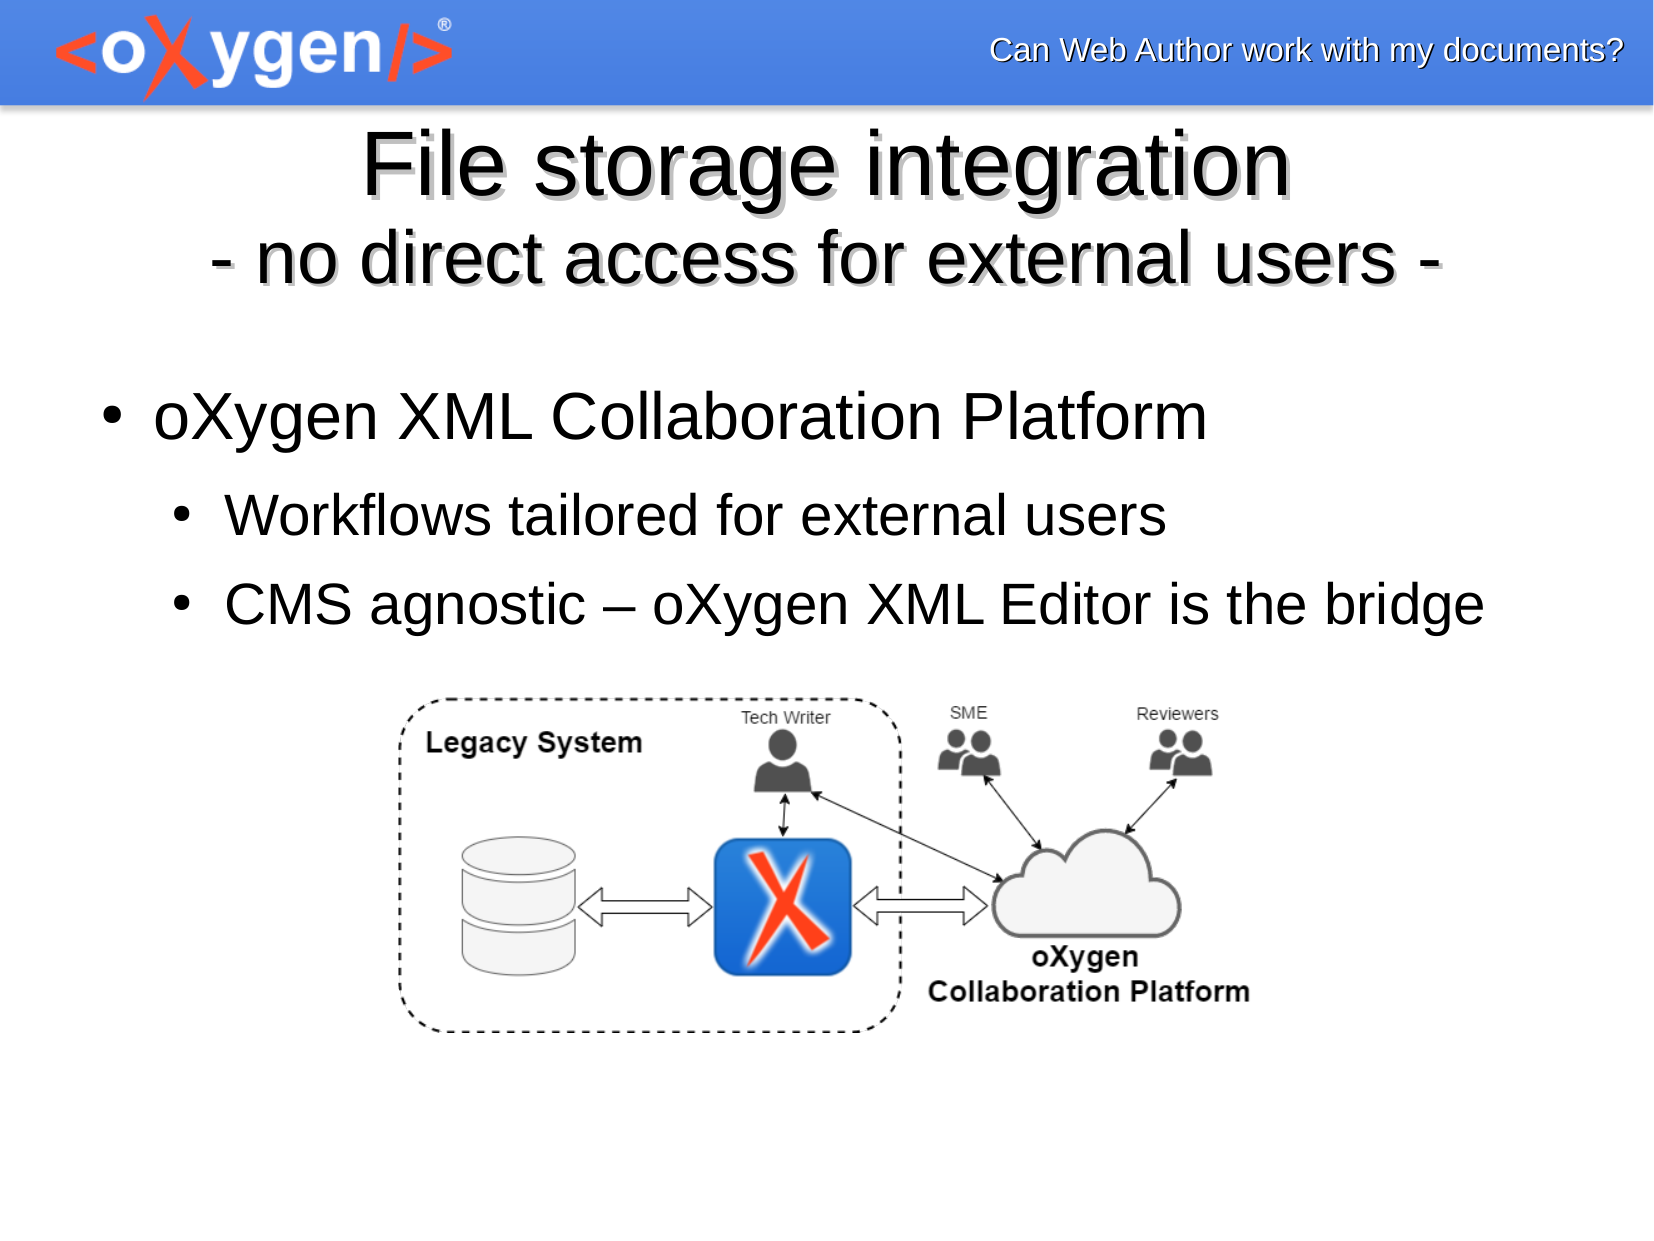

# File storage integration - no direct access for external users -
oXygen XML Collaboration Platform
Workflows tailored for external users
CMS agnostic – oXygen XML Editor is the bridge